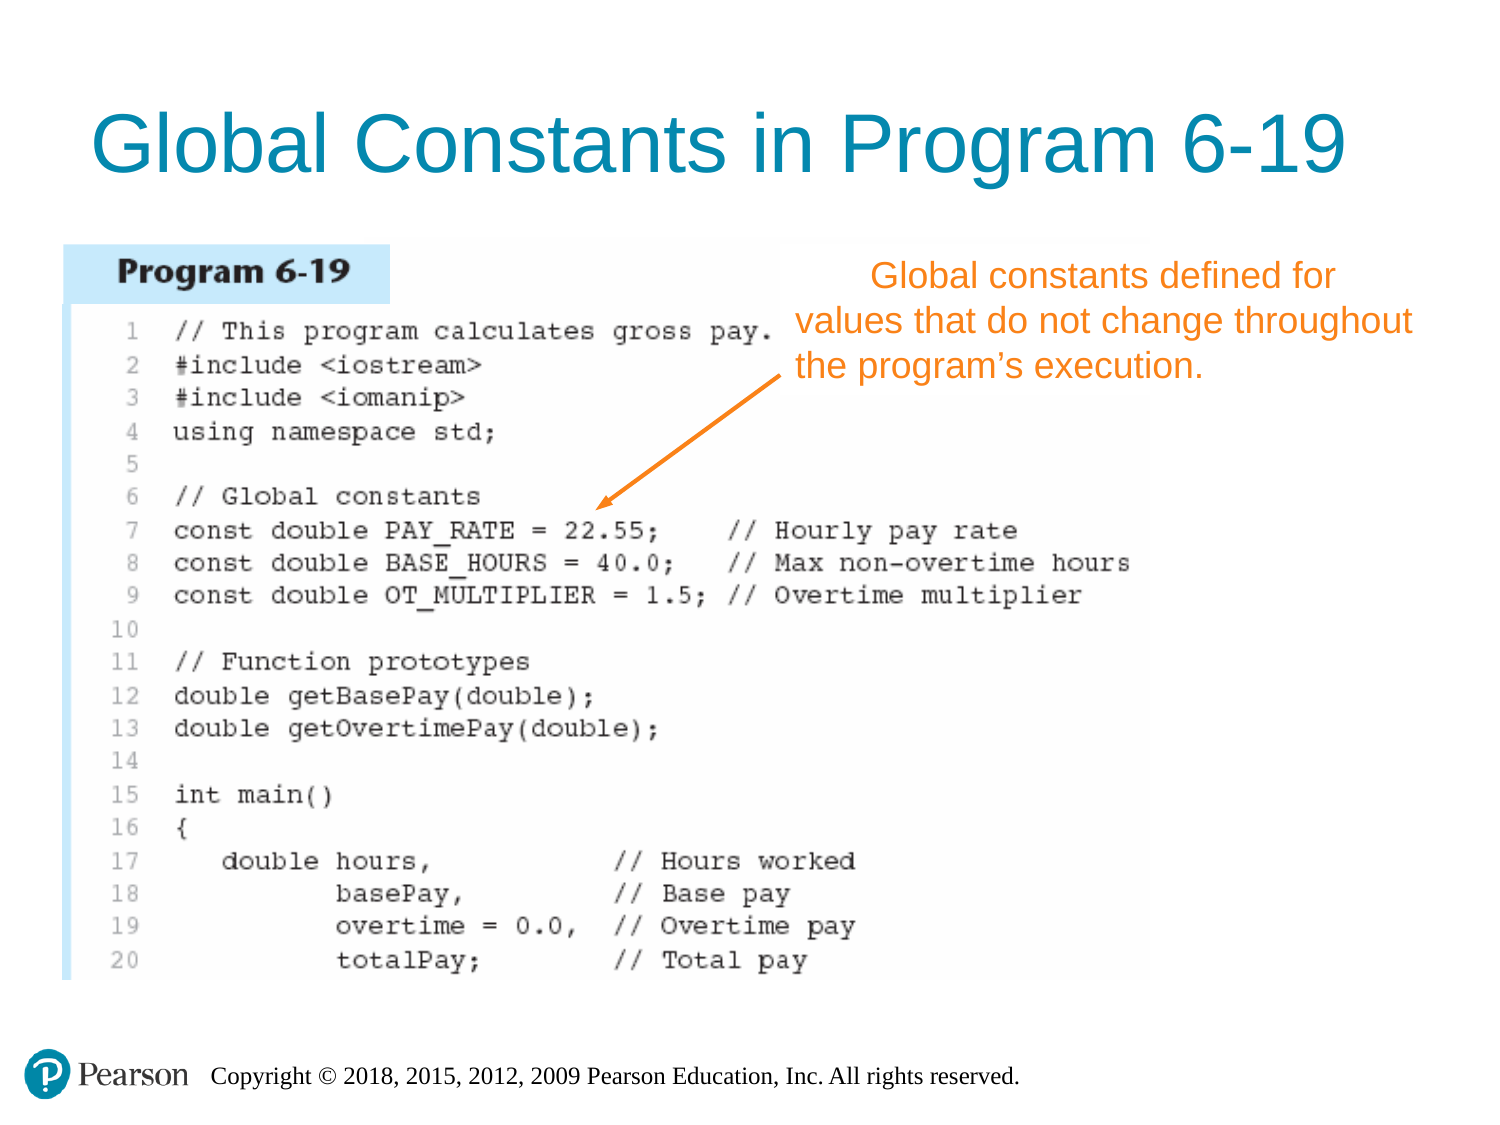

# Global Constants in Program 6-19
	Global constants defined for values that do not change throughout the program’s execution.